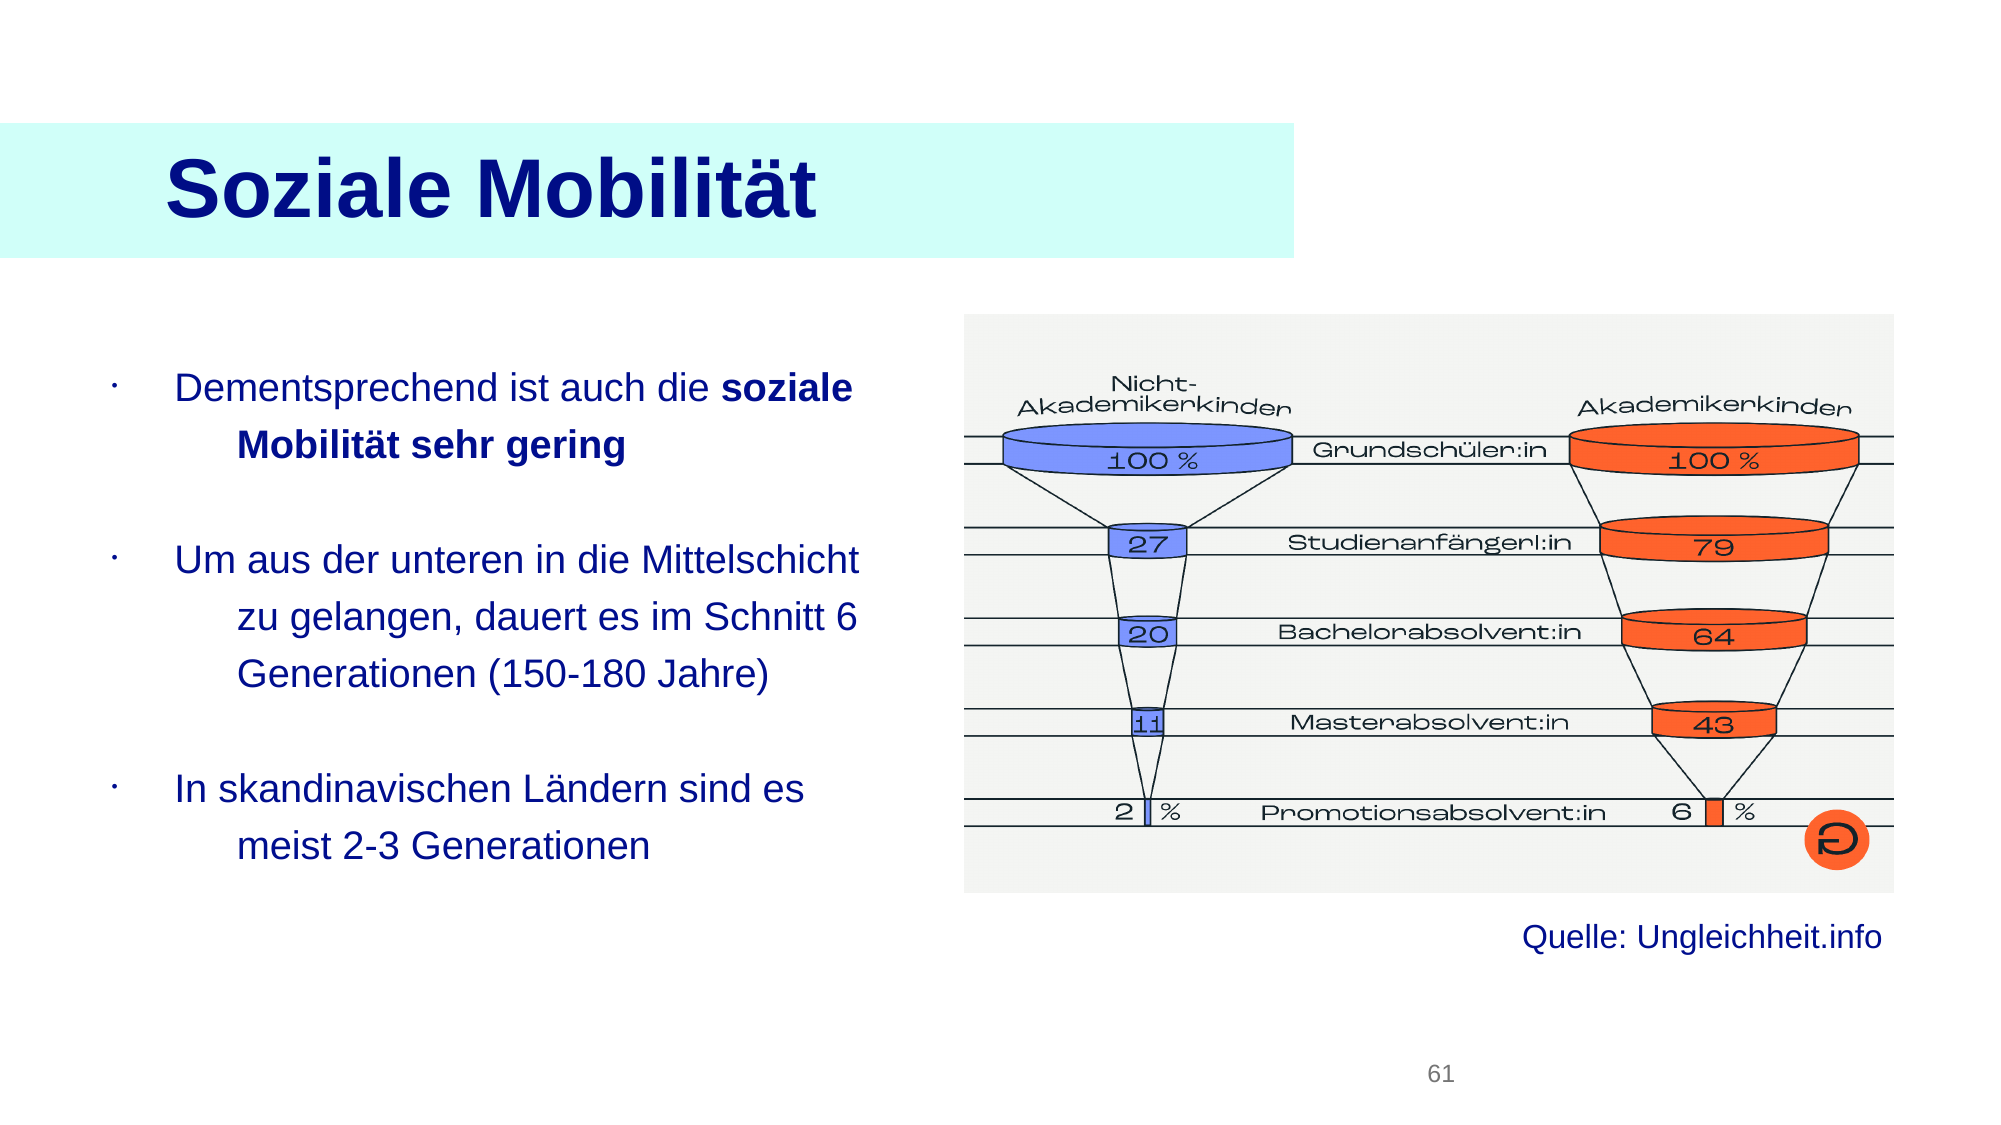

# Soziale Mobilität
Dementsprechend ist auch die soziale Mobilität sehr gering
Um aus der unteren in die Mittelschicht zu gelangen, dauert es im Schnitt 6 Generationen (150-180 Jahre)
In skandinavischen Ländern sind es meist 2-3 Generationen
Quelle: Ungleichheit.info